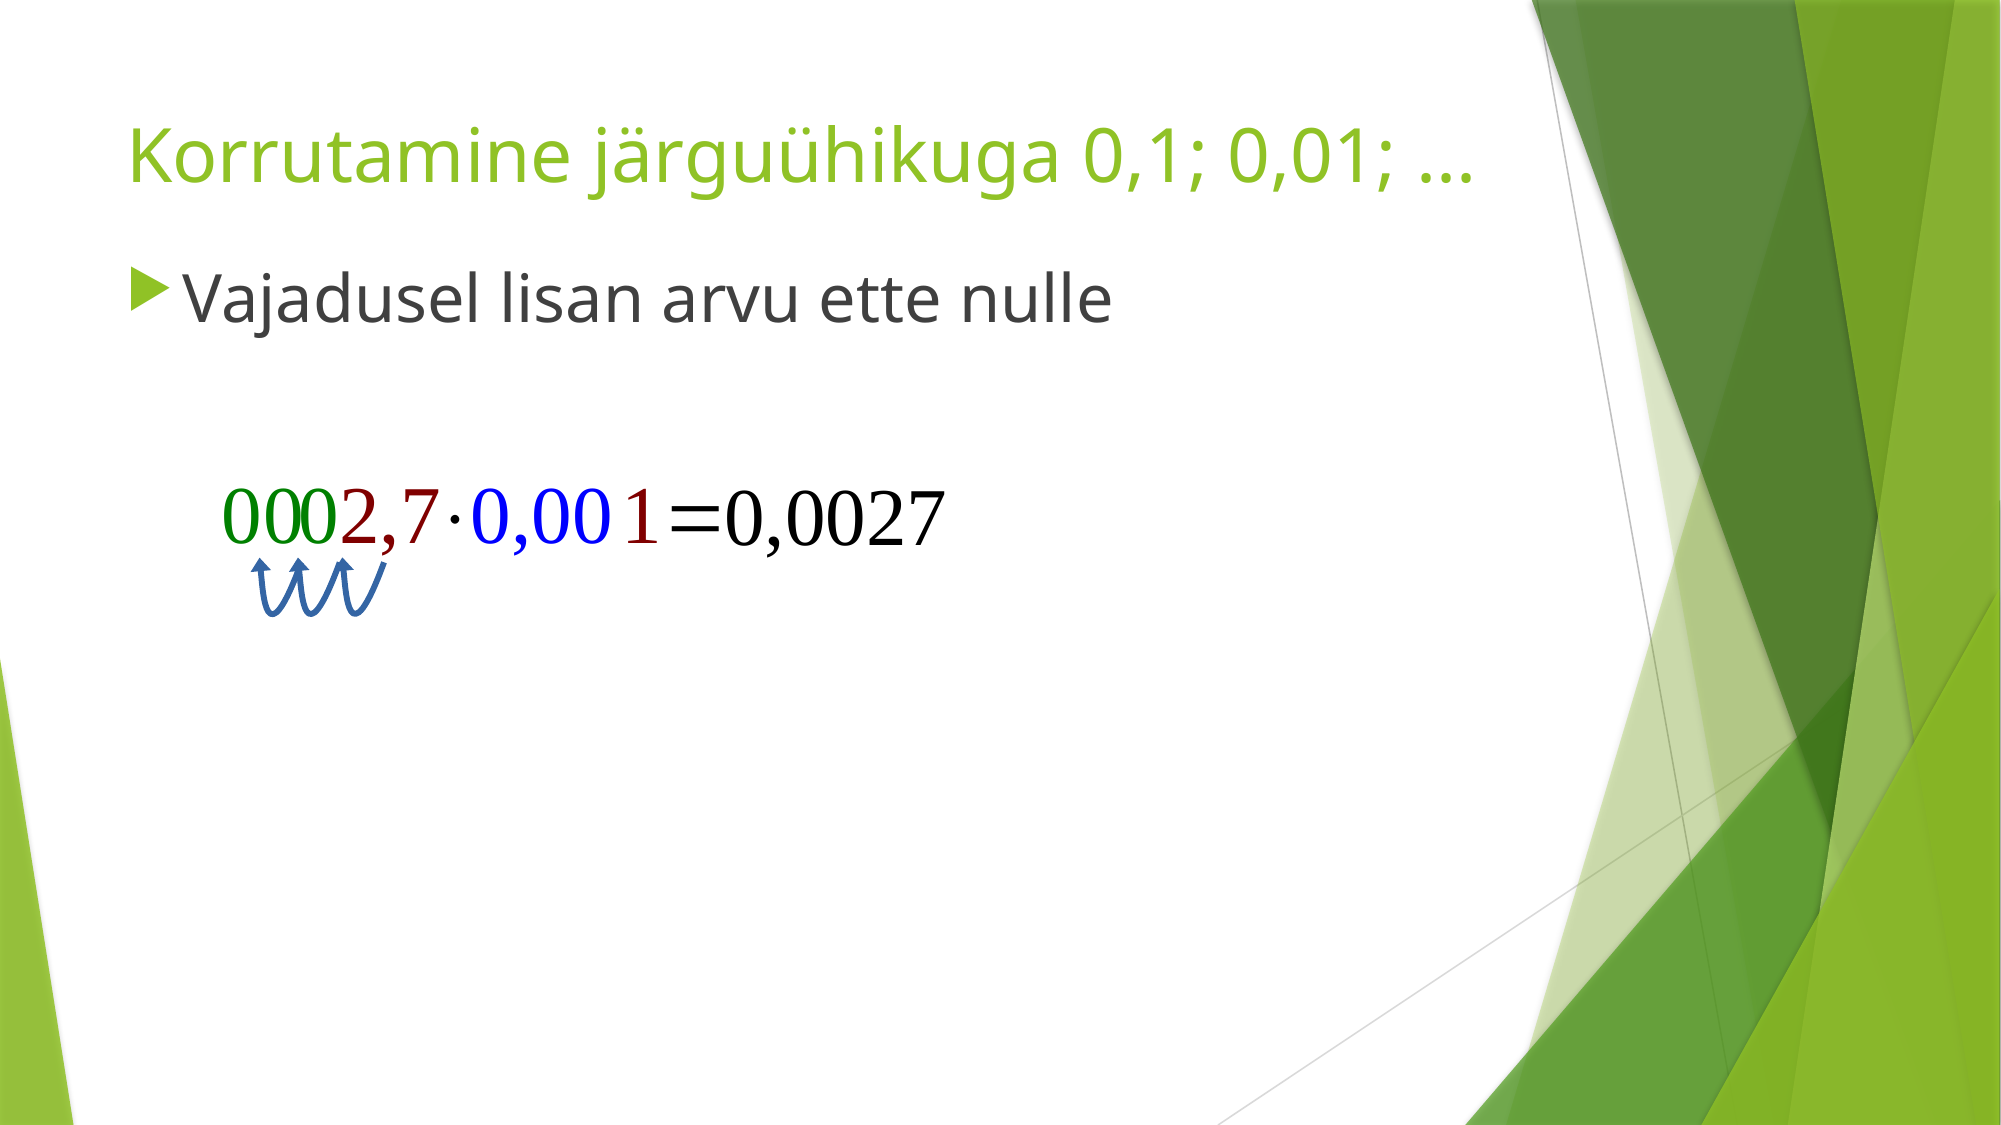

# Korrutamine järguühikuga 0,1; 0,01; ...
Vajadusel lisan arvu ette nulle